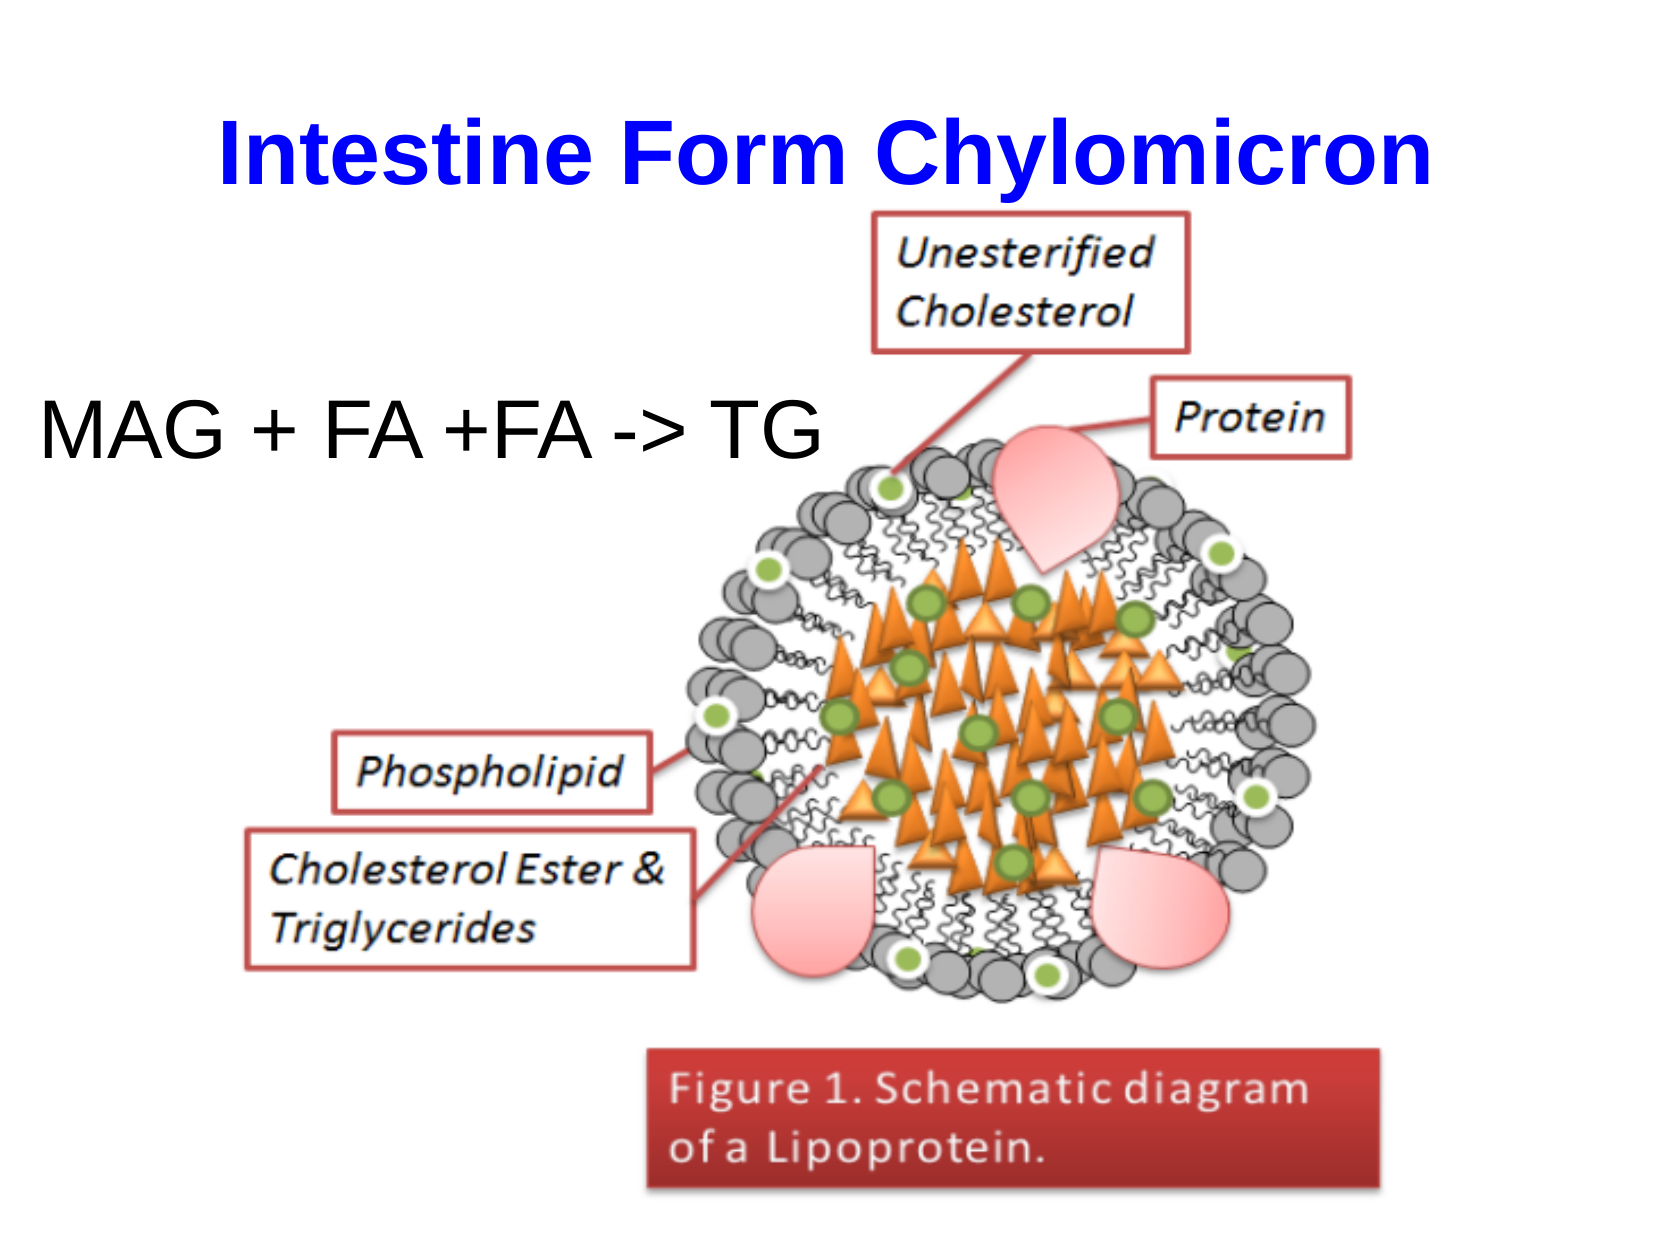

# Intestine Form Chylomicron
MAG + FA +FA -> TG